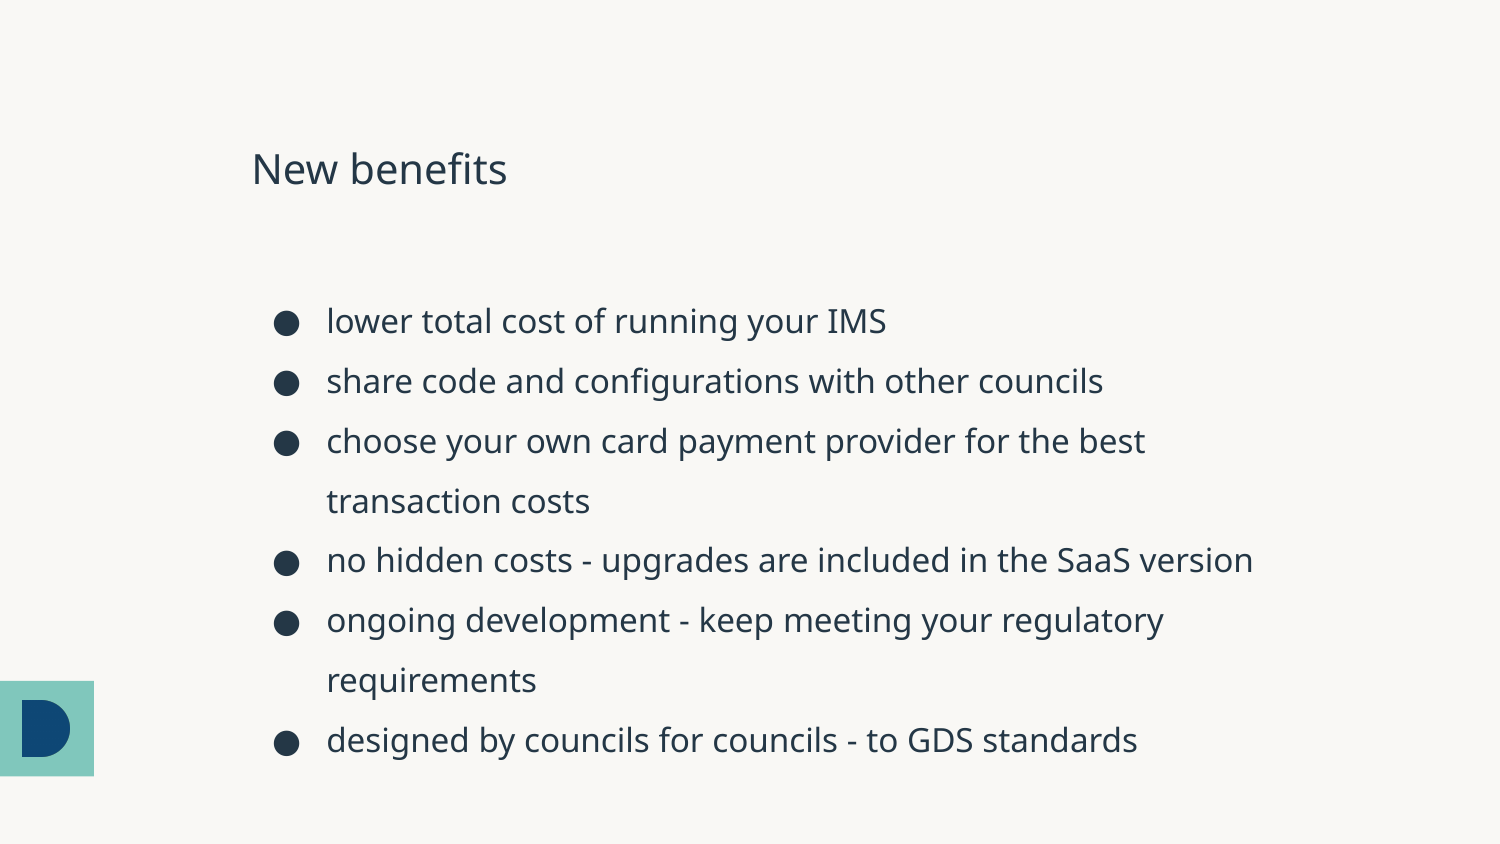

# New benefits
lower total cost of running your IMS
share code and configurations with other councils
choose your own card payment provider for the best transaction costs
no hidden costs - upgrades are included in the SaaS version
ongoing development - keep meeting your regulatory requirements
designed by councils for councils - to GDS standards